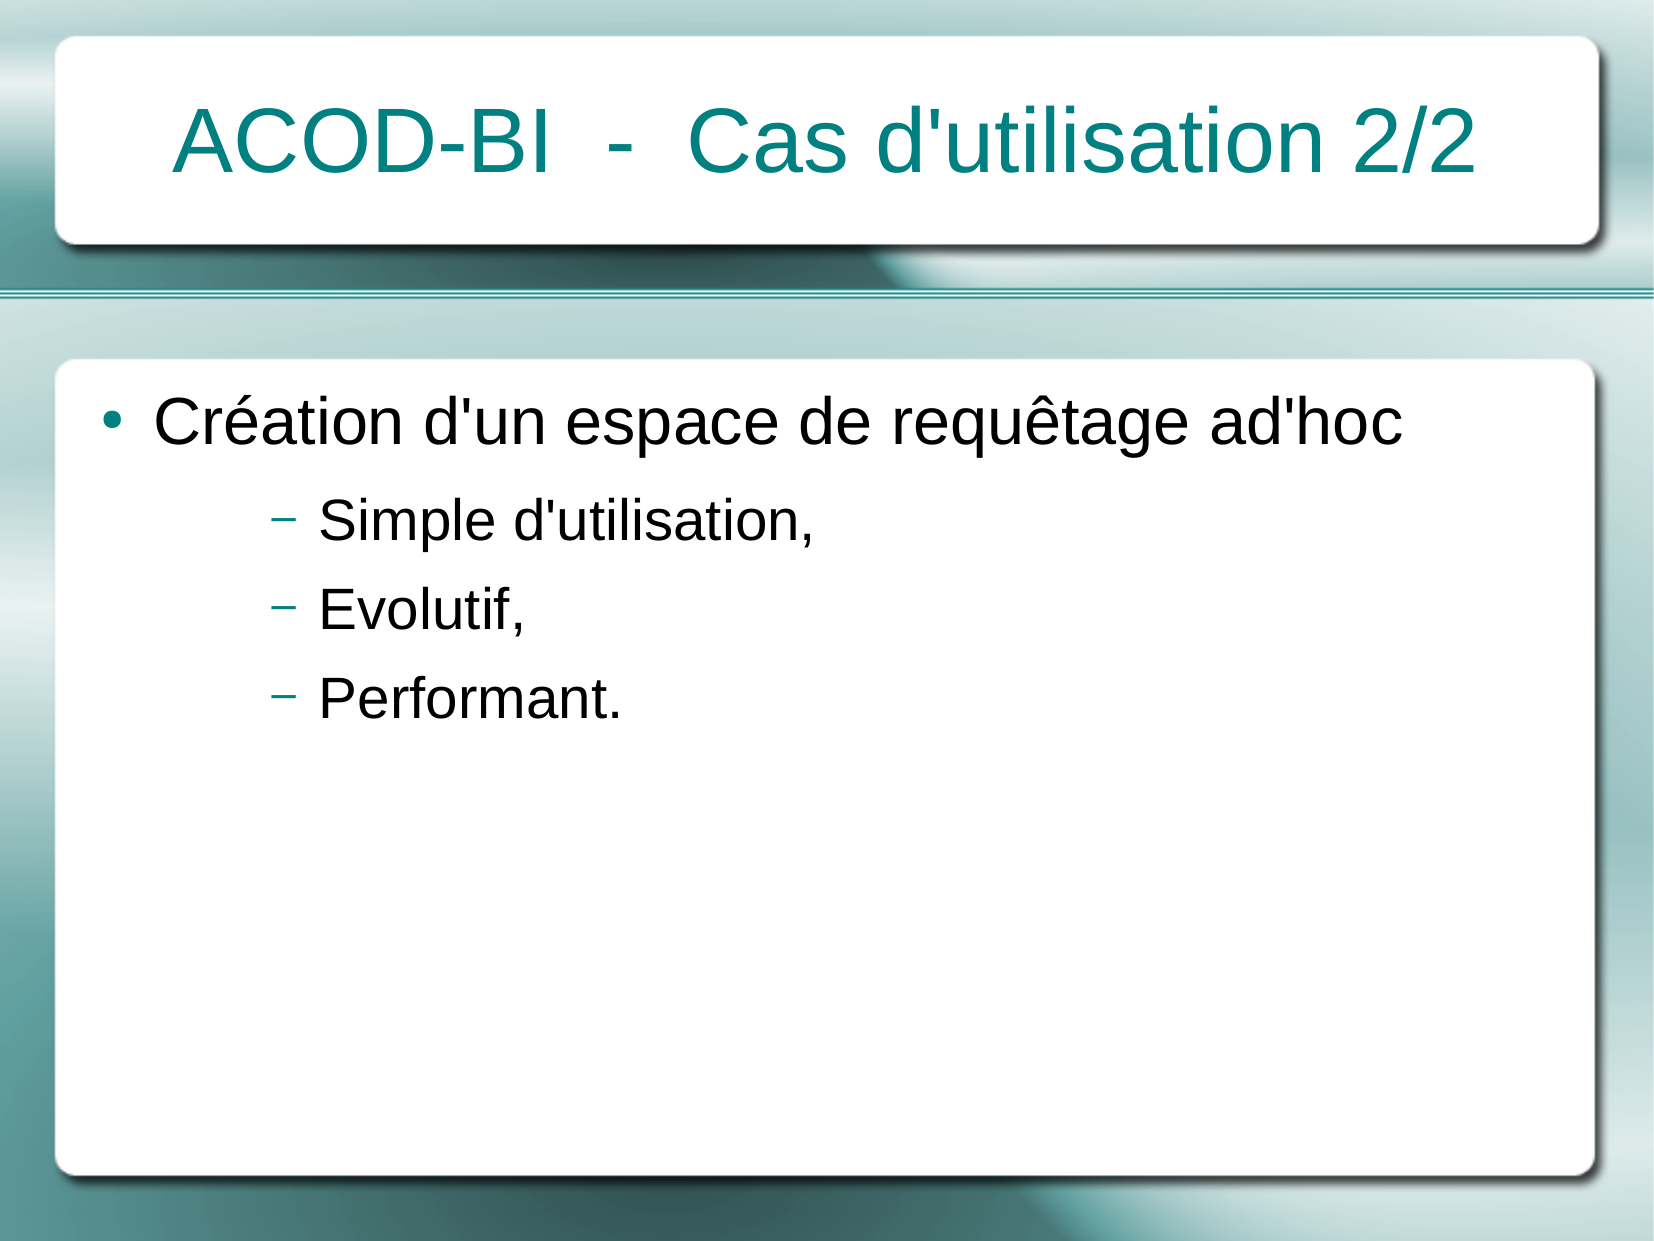

# ACOD-BI - Cas d'utilisation 2/2
Création d'un espace de requêtage ad'hoc
Simple d'utilisation,
Evolutif,
Performant.